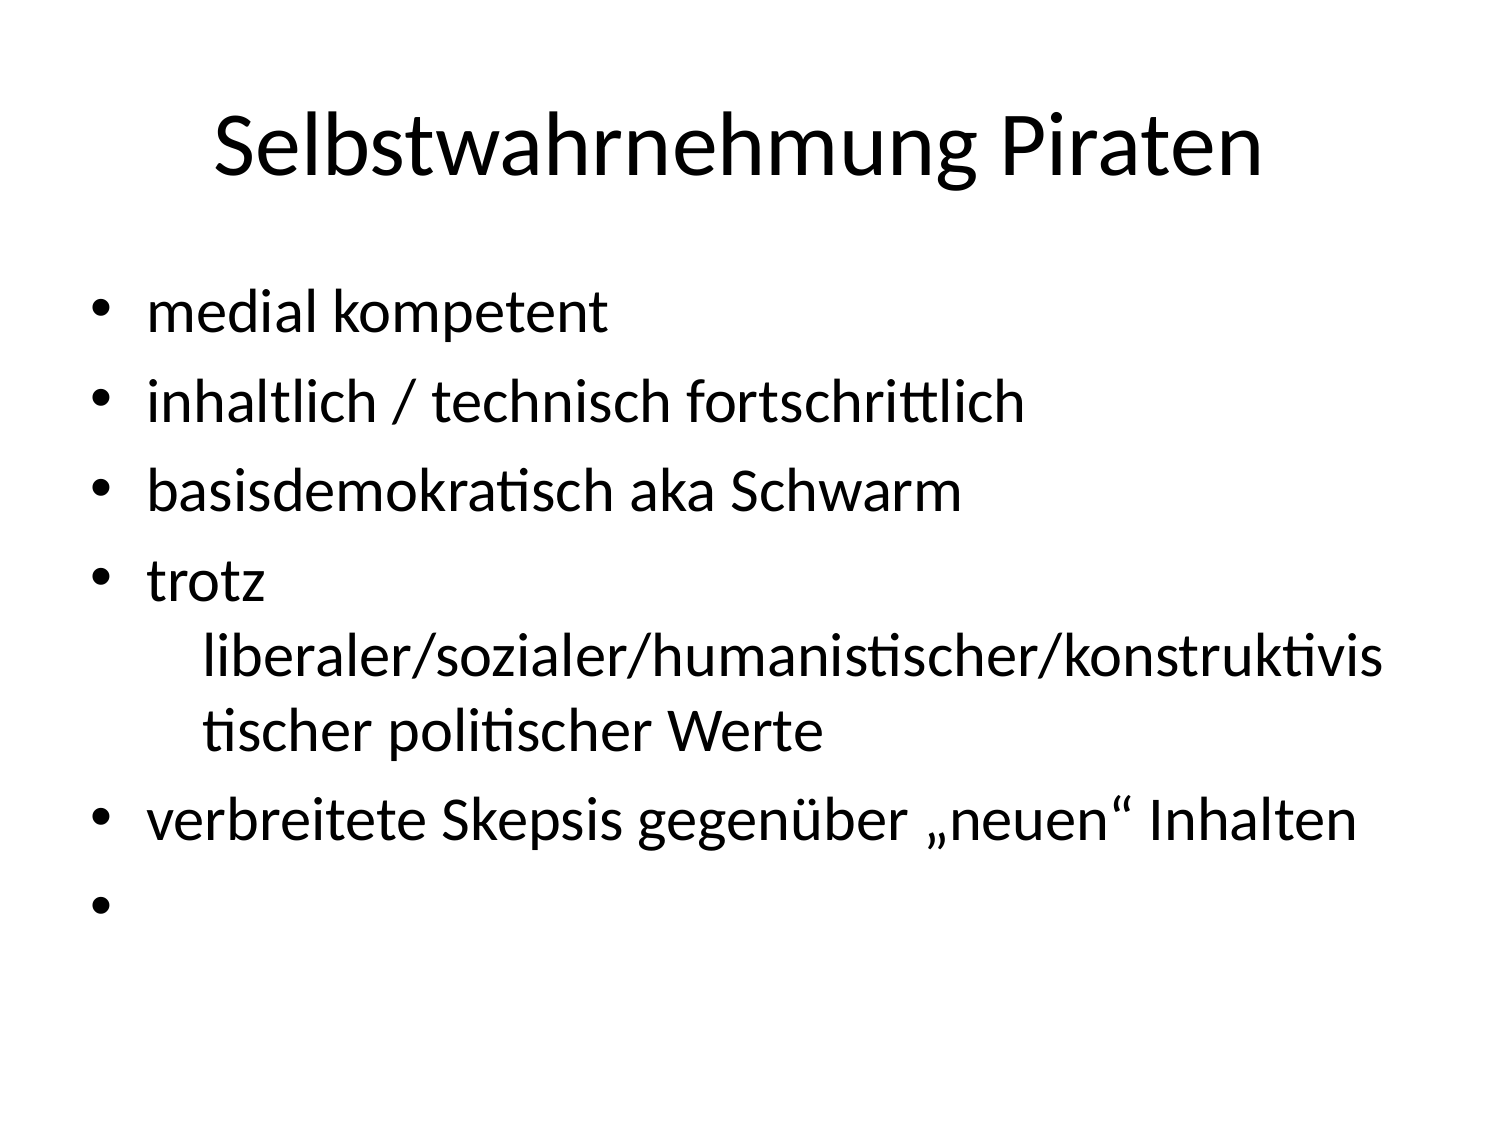

# Selbstwahrnehmung Piraten
medial kompetent
inhaltlich / technisch fortschrittlich
basisdemokratisch aka Schwarm
trotz liberaler/sozialer/humanistischer/konstruktivistischer politischer Werte
verbreitete Skepsis gegenüber „neuen“ Inhalten